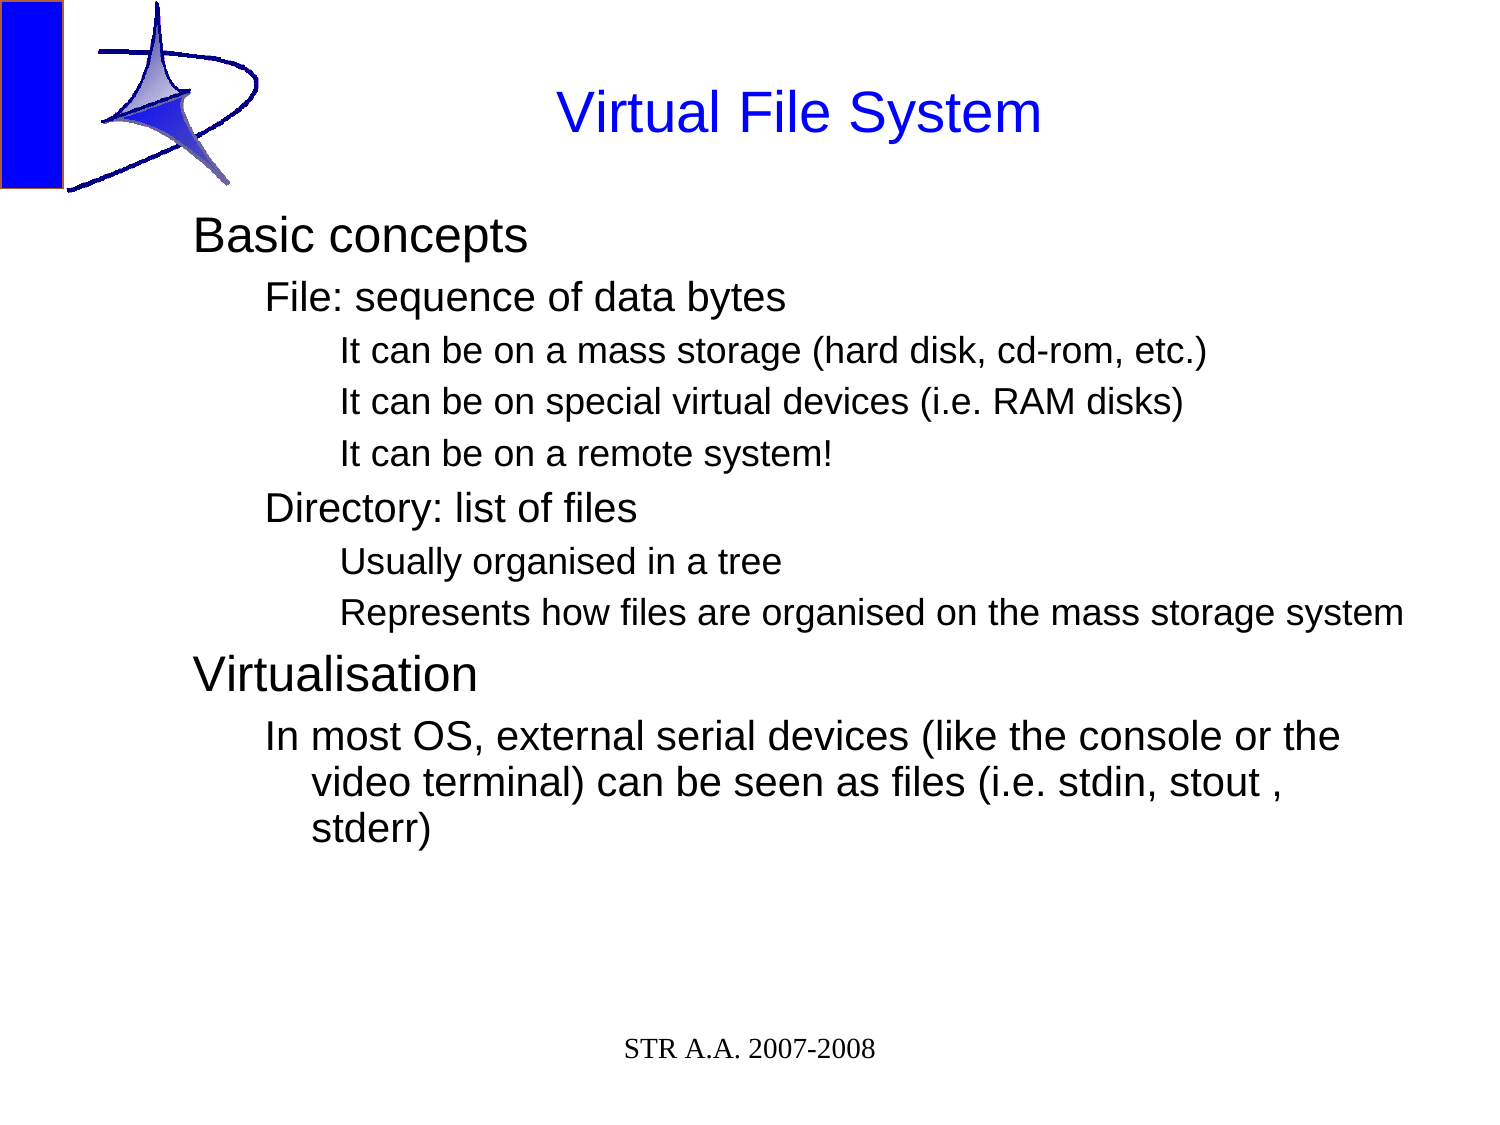

# Virtual File System
Basic concepts
File: sequence of data bytes
It can be on a mass storage (hard disk, cd-rom, etc.)
It can be on special virtual devices (i.e. RAM disks)
It can be on a remote system!
Directory: list of files
Usually organised in a tree
Represents how files are organised on the mass storage system
Virtualisation
In most OS, external serial devices (like the console or the video terminal) can be seen as files (i.e. stdin, stout , stderr)
STR A.A. 2007-2008